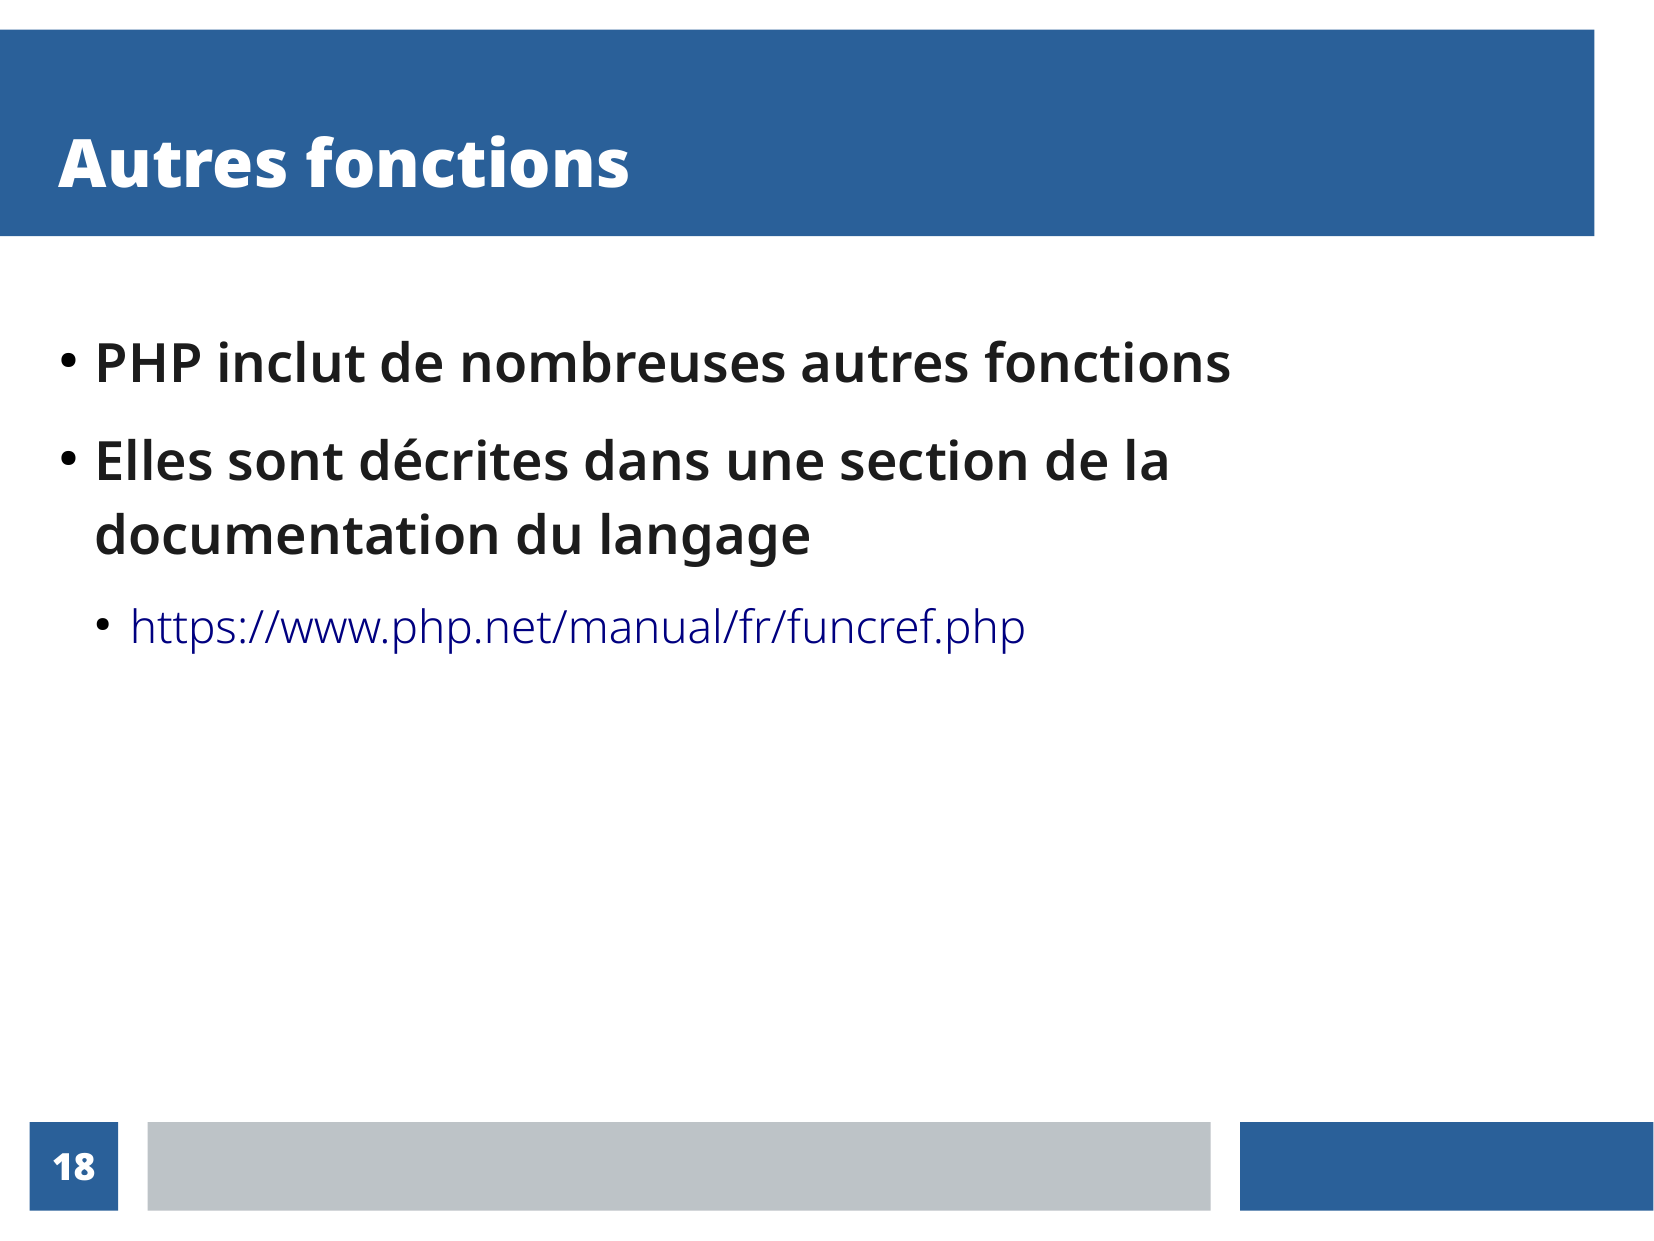

# Autres fonctions
PHP inclut de nombreuses autres fonctions
Elles sont décrites dans une section de la documentation du langage
https://www.php.net/manual/fr/funcref.php
18